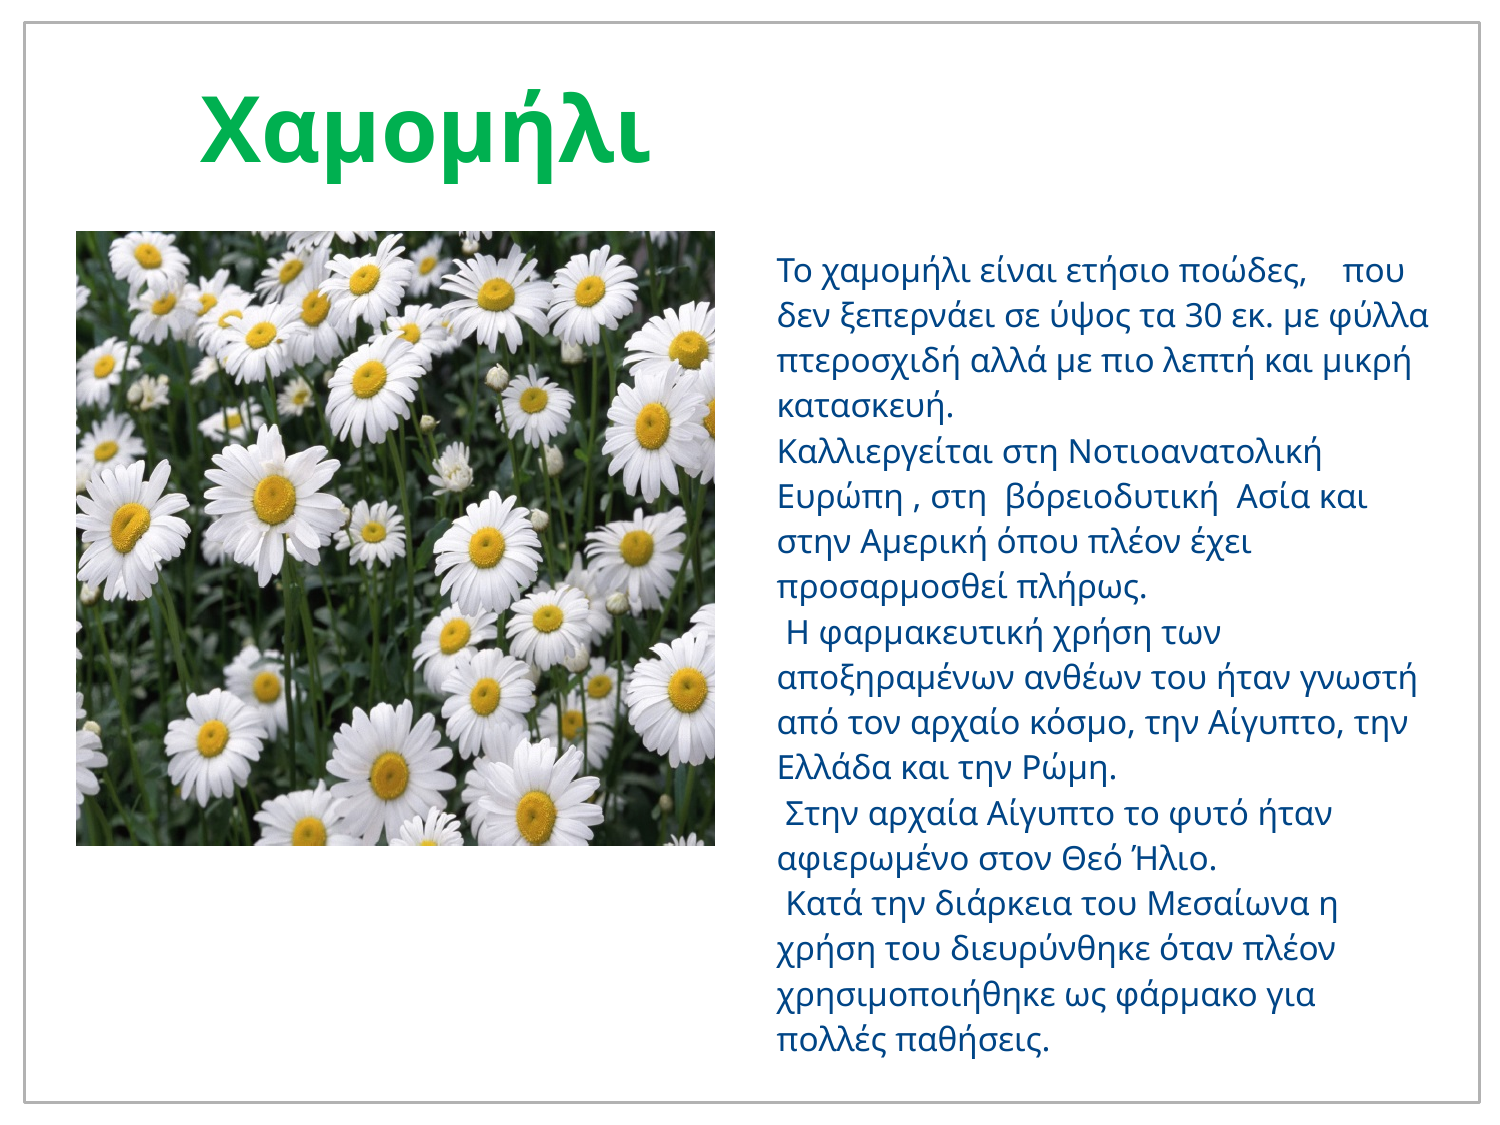

# Xαμομήλι
Το χαμομήλι είναι ετήσιο ποώδες, που δεν ξεπερνάει σε ύψος τα 30 εκ. με φύλλα πτεροσχιδή αλλά με πιο λεπτή και μικρή κατασκευή.
Καλλιεργείται στη Νοτιοανατολική Ευρώπη , στη βόρειοδυτική Ασία και στην Αμερική όπου πλέον έχει προσαρμοσθεί πλήρως.
 Η φαρμακευτική χρήση των αποξηραμένων ανθέων του ήταν γνωστή από τον αρχαίο κόσμο, την Αίγυπτο, την Ελλάδα και την Ρώμη.
 Στην αρχαία Αίγυπτο το φυτό ήταν αφιερωμένο στον Θεό Ήλιο.
 Κατά την διάρκεια του Μεσαίωνα η χρήση του διευρύνθηκε όταν πλέον χρησιμοποιήθηκε ως φάρμακο για πολλές παθήσεις.